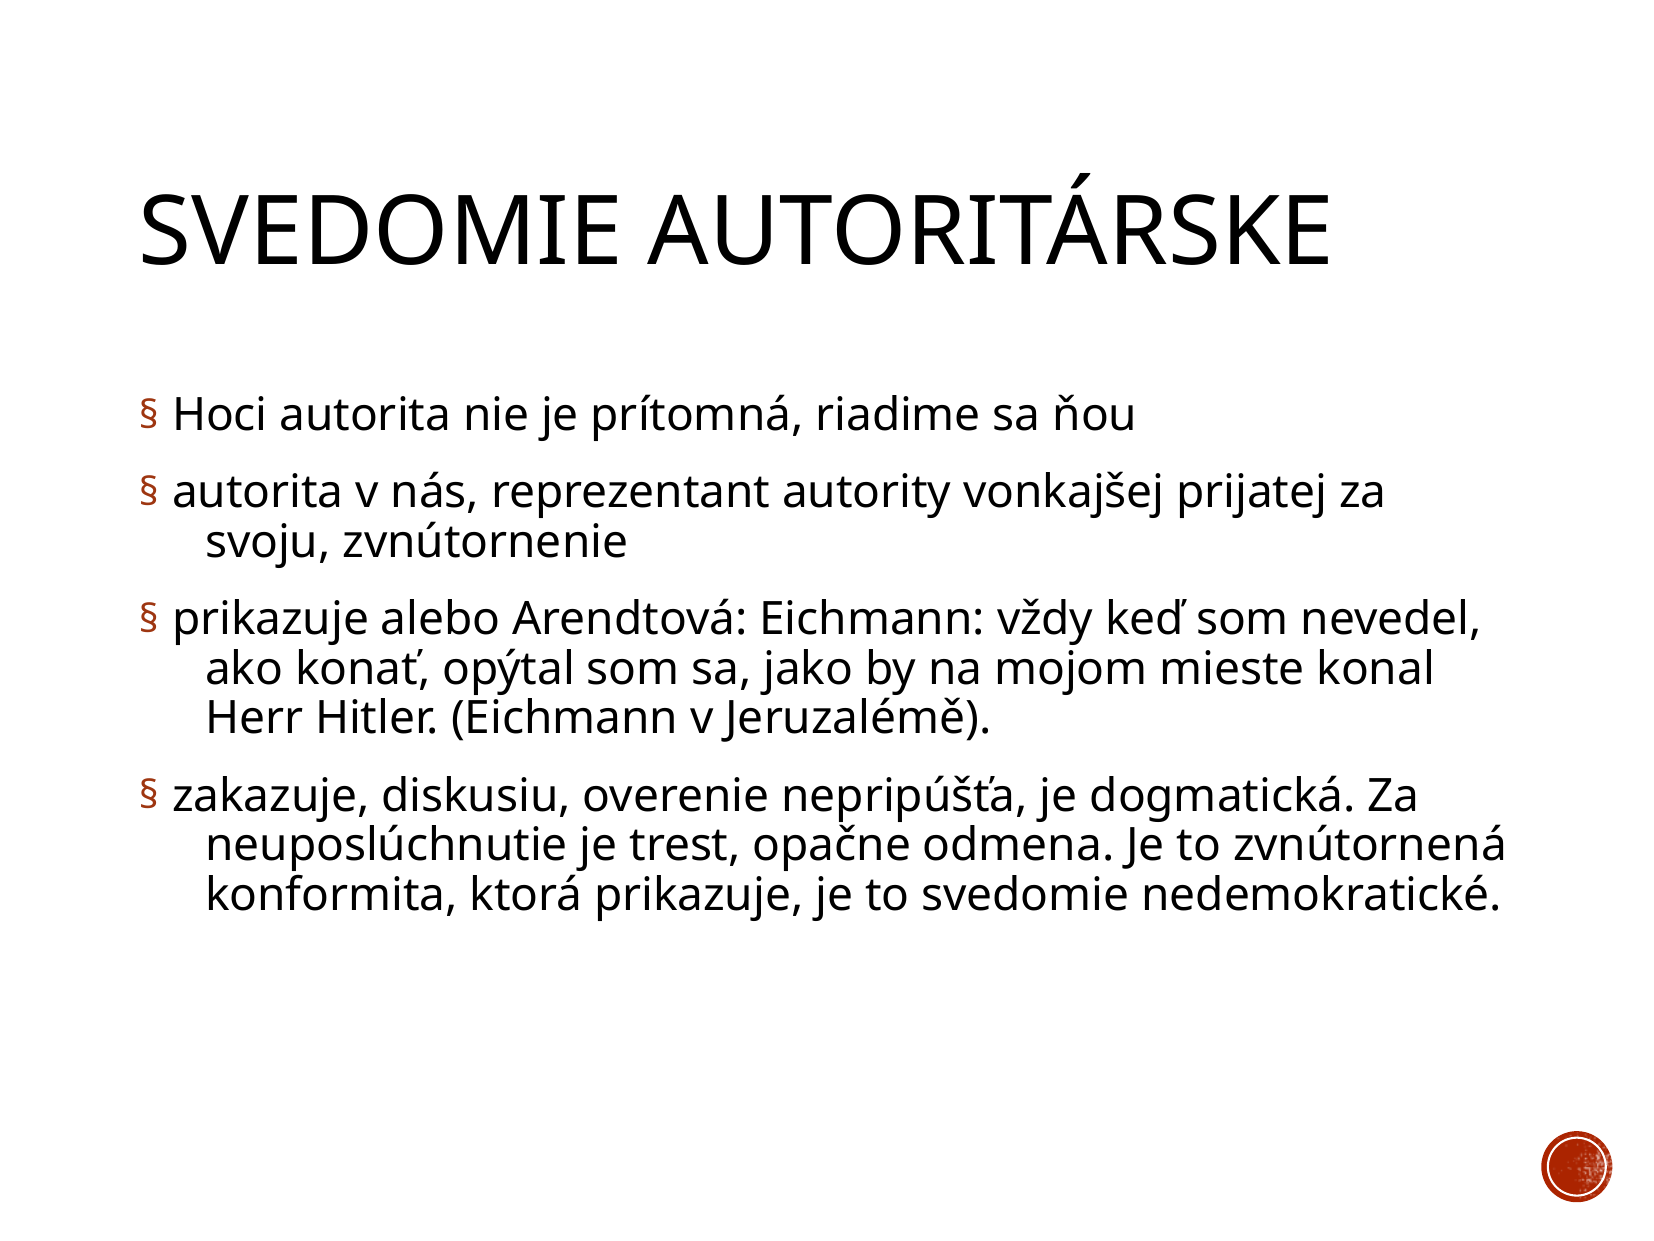

# Svedomie autoritárske
Hoci autorita nie je prítomná, riadime sa ňou
autorita v nás, reprezentant autority vonkajšej prijatej za svoju, zvnútornenie
prikazuje alebo Arendtová: Eichmann: vždy keď som nevedel, ako konať, opýtal som sa, jako by na mojom mieste konal Herr Hitler. (Eichmann v Jeruzalémě).
zakazuje, diskusiu, overenie nepripúšťa, je dogmatická. Za neuposlúchnutie je trest, opačne odmena. Je to zvnútornená konformita, ktorá prikazuje, je to svedomie nedemokratické.